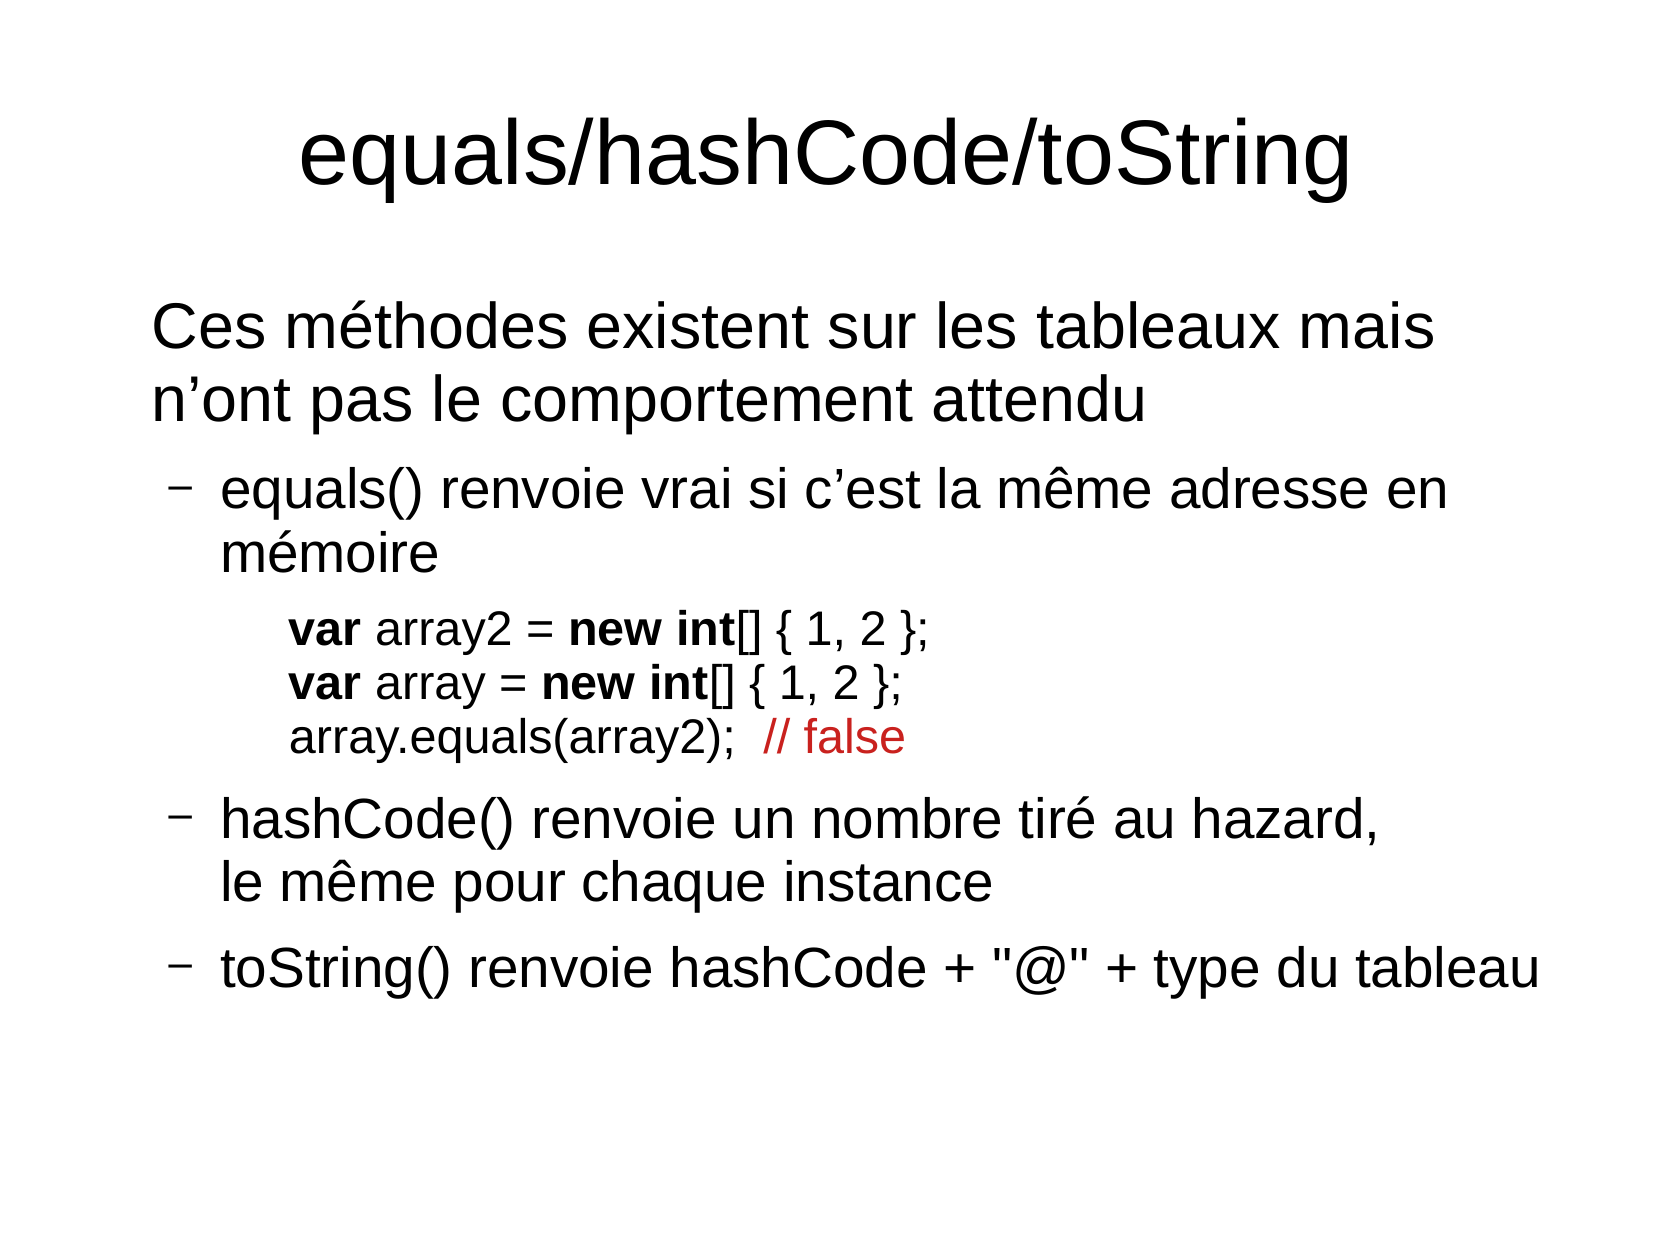

# equals/hashCode/toString
Ces méthodes existent sur les tableaux mais n’ont pas le comportement attendu
equals() renvoie vrai si c’est la même adresse en mémoire
var array2 = new int[] { 1, 2 };
var array = new int[] { 1, 2 };
array.equals(array2); // false
hashCode() renvoie un nombre tiré au hazard,
le même pour chaque instance
toString() renvoie hashCode + "@" + type du tableau